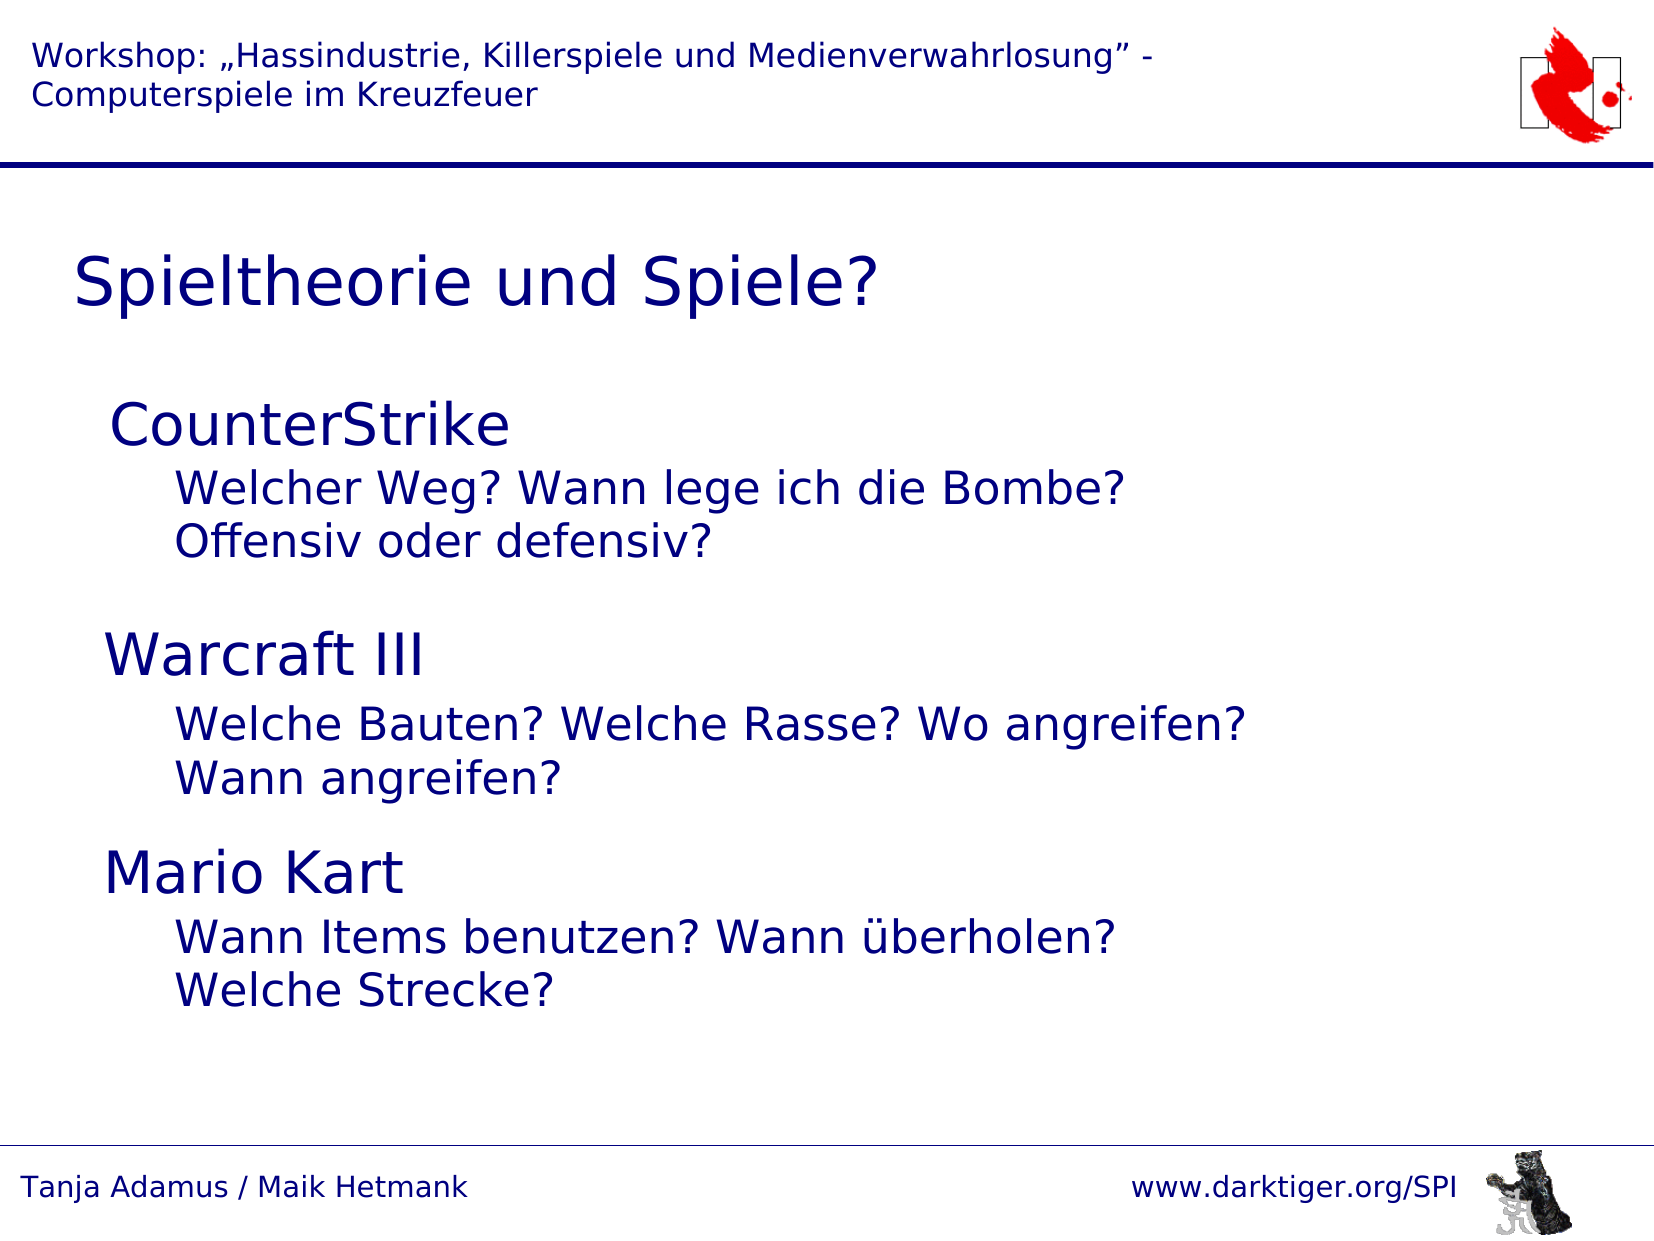

Workshop: „Hassindustrie, Killerspiele und Medienverwahrlosung” - Computerspiele im Kreuzfeuer
Spieltheorie und Spiele?
CounterStrike
Welcher Weg? Wann lege ich die Bombe?
Offensiv oder defensiv?
Warcraft III
Welche Bauten? Welche Rasse? Wo angreifen?
Wann angreifen?
Mario Kart
Wann Items benutzen? Wann überholen?
Welche Strecke?